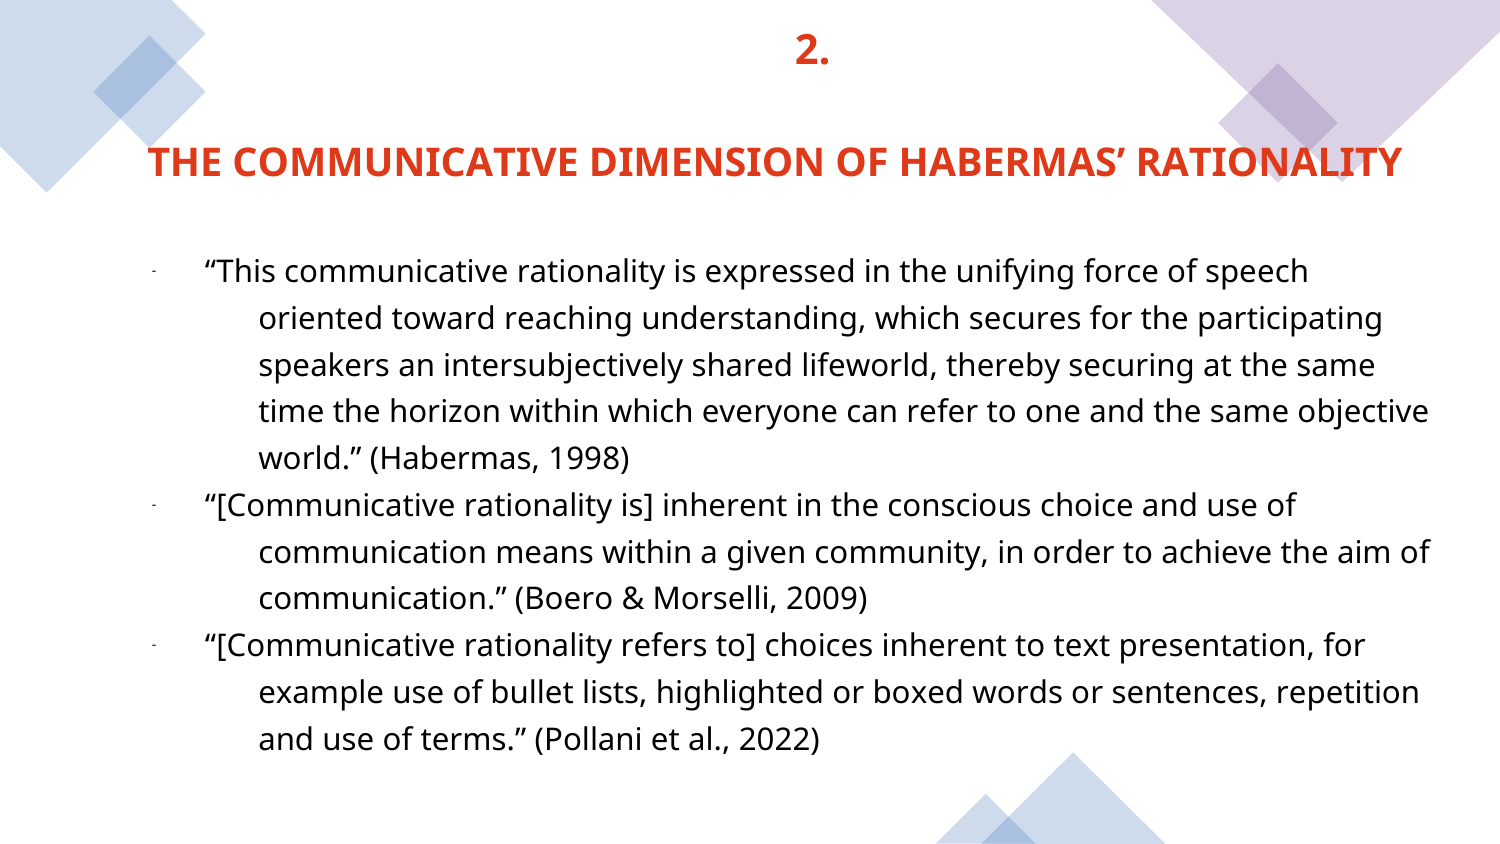

2.
THE COMMUNICATIVE DIMENSION OF HABERMAS’ RATIONALITY
“This communicative rationality is expressed in the unifying force of speech oriented toward reaching understanding, which secures for the participating speakers an intersubjectively shared lifeworld, thereby securing at the same time the horizon within which everyone can refer to one and the same objective world.” (Habermas, 1998)
“[Communicative rationality is] inherent in the conscious choice and use of communication means within a given community, in order to achieve the aim of communication.” (Boero & Morselli, 2009)
“[Communicative rationality refers to] choices inherent to text presentation, for example use of bullet lists, highlighted or boxed words or sentences, repetition and use of terms.” (Pollani et al., 2022)